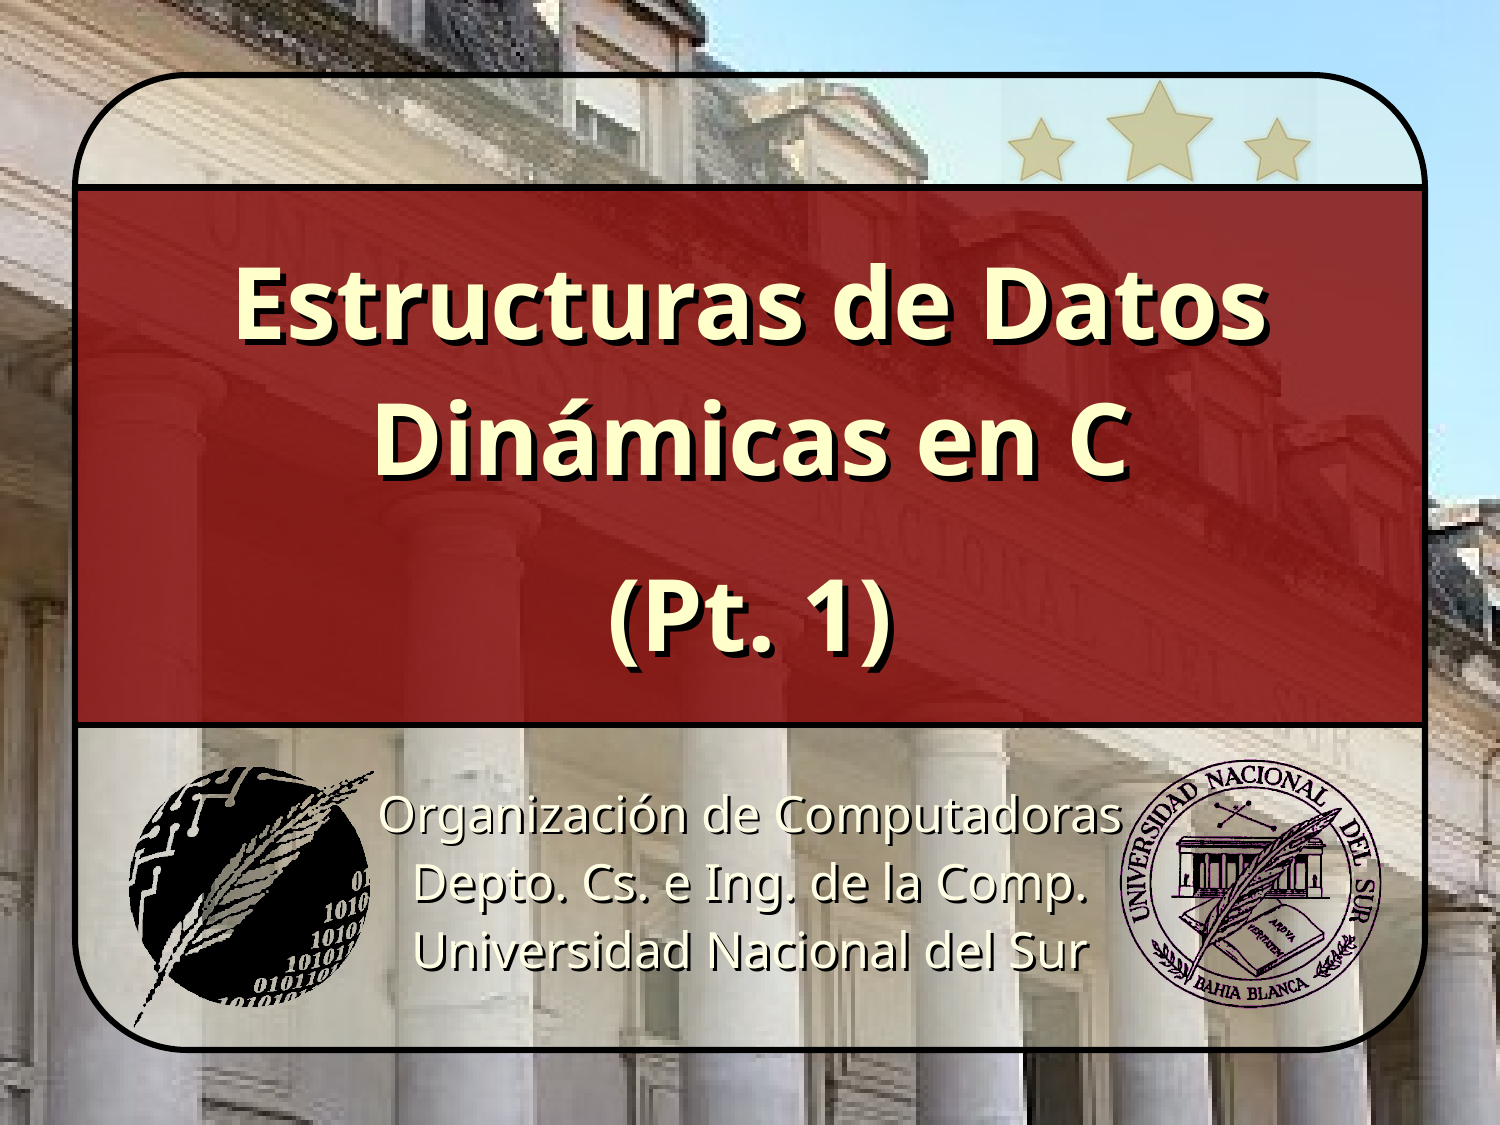

# Estructuras de Datos Dinámicas en C (Pt. 1)